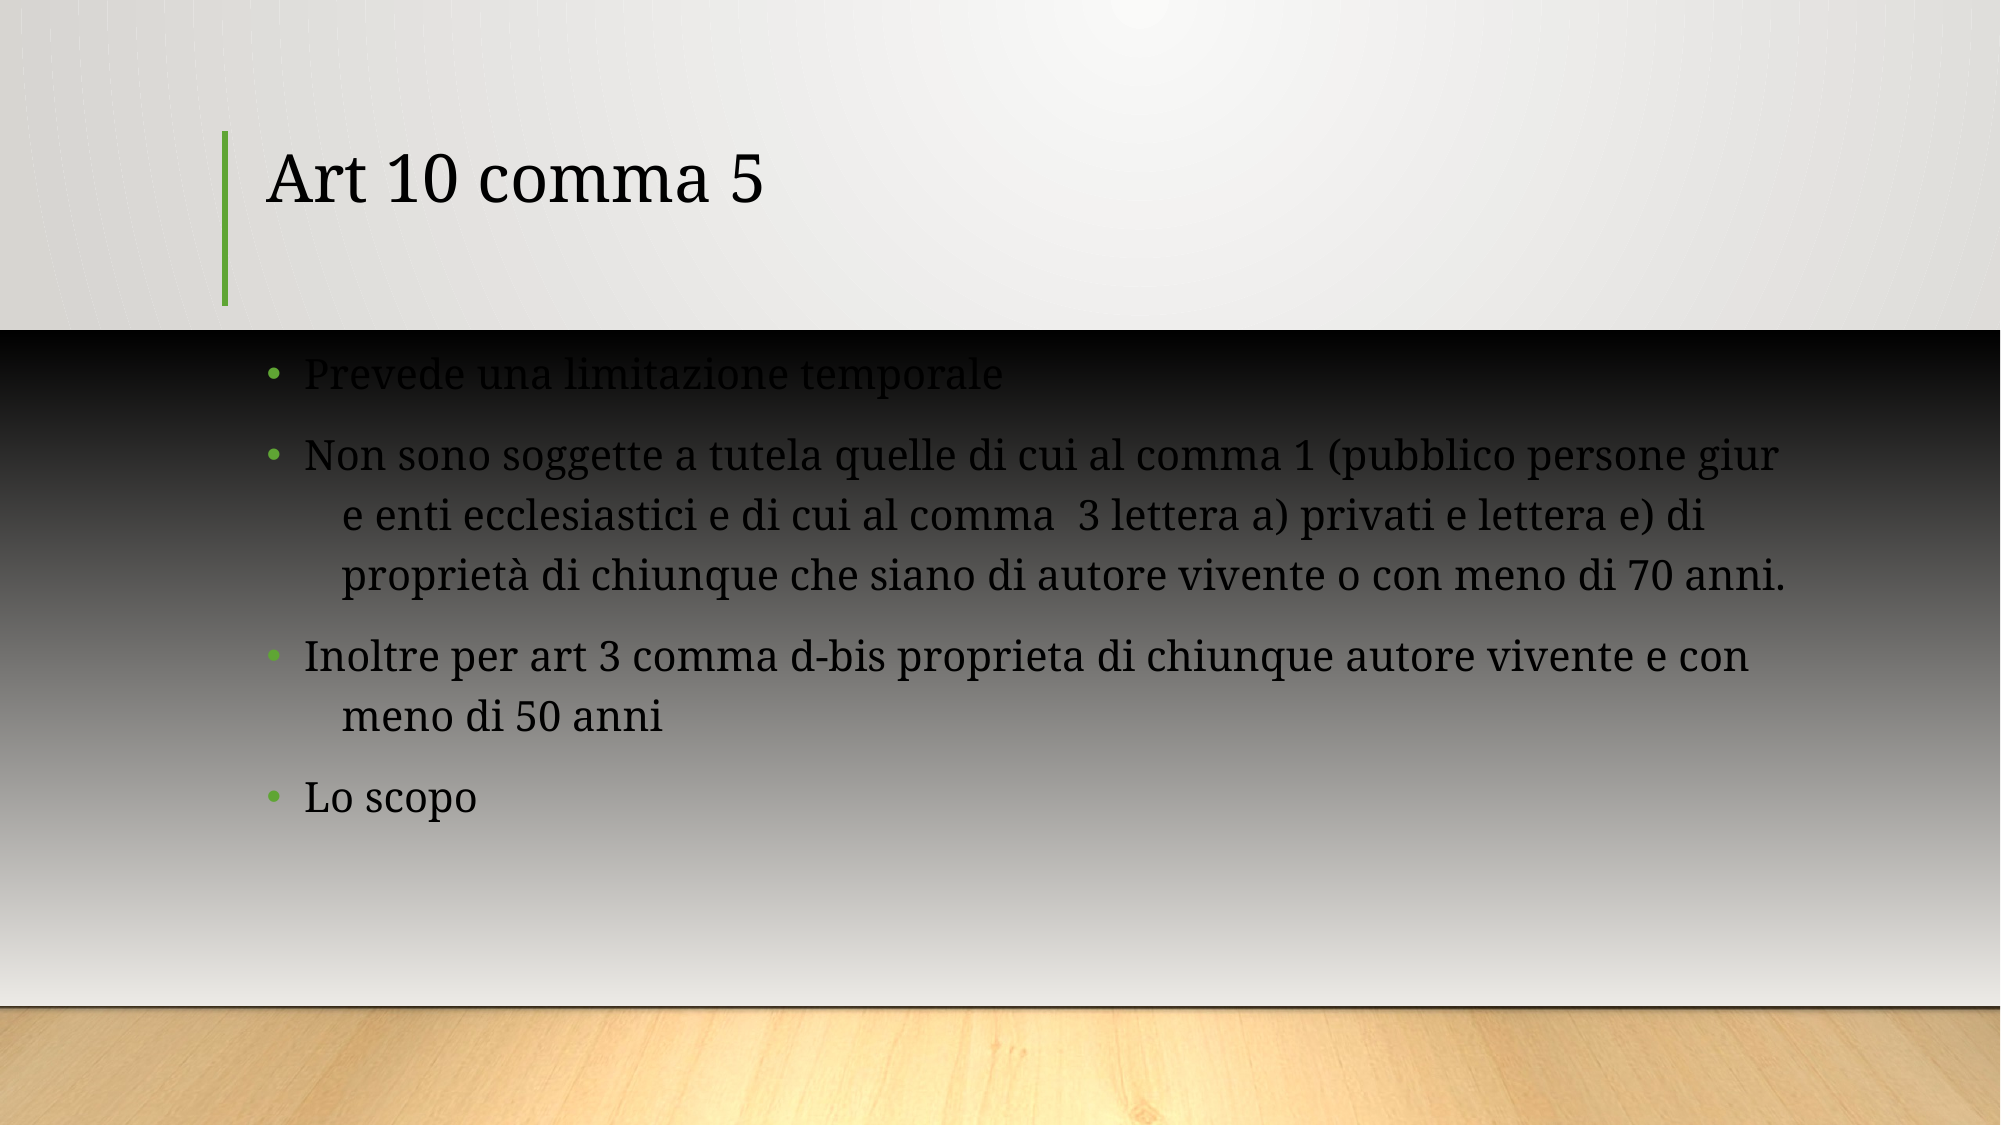

# Art 10 comma 5
Prevede una limitazione temporale
Non sono soggette a tutela quelle di cui al comma 1 (pubblico persone giur e enti ecclesiastici e di cui al comma 3 lettera a) privati e lettera e) di proprietà di chiunque che siano di autore vivente o con meno di 70 anni.
Inoltre per art 3 comma d-bis proprieta di chiunque autore vivente e con meno di 50 anni
Lo scopo